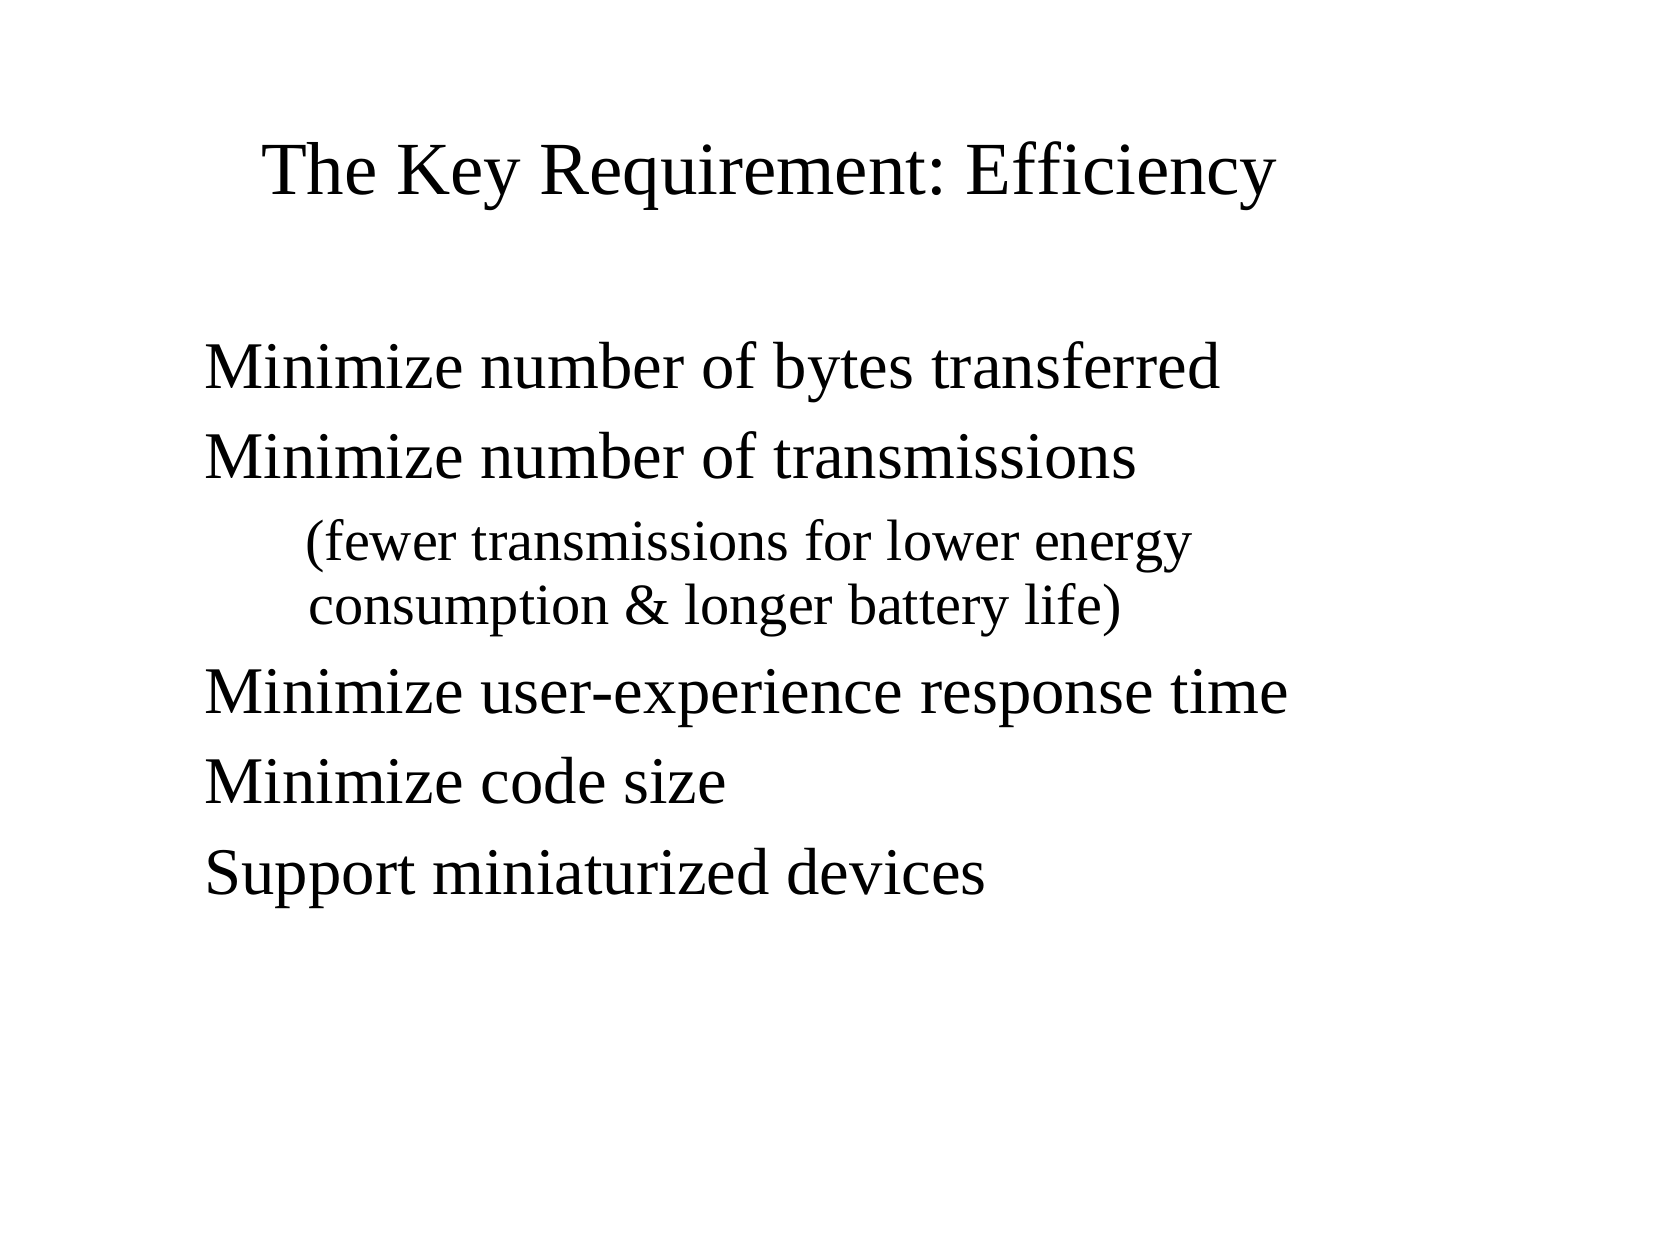

# The Key Requirement: Efficiency
Minimize number of bytes transferred
Minimize number of transmissions
 (fewer transmissions for lower energy consumption & longer battery life)
Minimize user-experience response time
Minimize code size
Support miniaturized devices